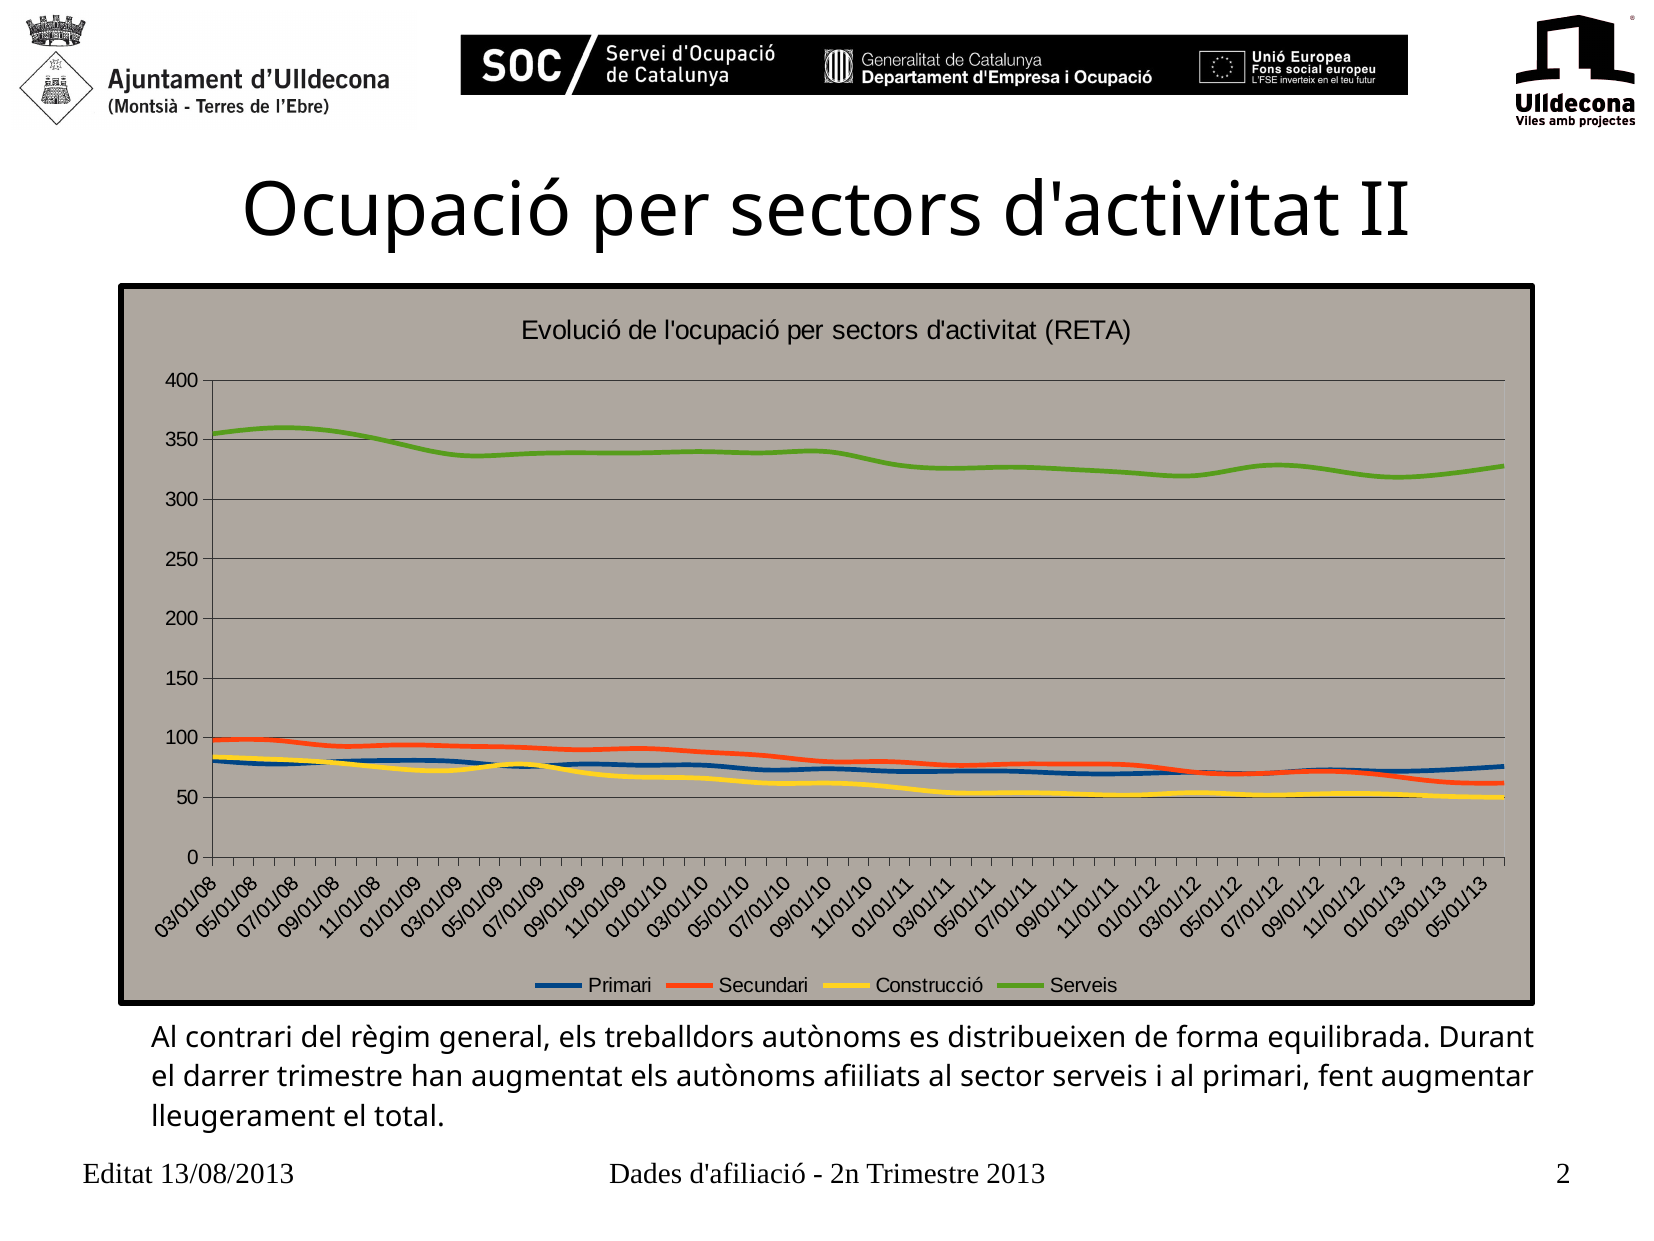

# Ocupació per sectors d'activitat II
### Chart: Evolució de l'ocupació per sectors d'activitat (RETA)
| Category | Primari | Secundari | Construcció | Serveis |
|---|---|---|---|---|
| 39538 | 81.0 | 98.0 | 84.0 | 355.0 |
| 39629 | 78.0 | 98.0 | 82.0 | 360.0 |
| 39721 | 80.0 | 93.0 | 79.0 | 357.0 |
| 39813 | 81.0 | 94.0 | 74.0 | 347.0 |
| 39903 | 80.0 | 93.0 | 73.0 | 337.0 |
| 39994 | 76.0 | 92.0 | 78.0 | 338.0 |
| 40086 | 78.0 | 90.0 | 71.0 | 339.0 |
| 40178 | 77.0 | 91.0 | 67.0 | 339.0 |
| 40268 | 77.0 | 88.0 | 66.0 | 340.0 |
| 40359 | 73.0 | 85.0 | 62.0 | 339.0 |
| 40451 | 74.0 | 80.0 | 62.0 | 340.0 |
| 40543 | 72.0 | 80.0 | 59.0 | 330.0 |
| 40633 | 72.0 | 77.0 | 54.0 | 326.0 |
| 40724 | 72.0 | 78.0 | 54.0 | 327.0 |
| 40816 | 70.0 | 78.0 | 53.0 | 325.0 |
| 40908 | 70.0 | 77.0 | 52.0 | 322.0 |
| 40999 | 71.0 | 71.0 | 54.0 | 320.0 |
| 41090 | 70.0 | 70.0 | 52.0 | 328.0 |
| 41182 | 73.0 | 72.0 | 53.0 | 326.0 |
| 41274 | 72.0 | 69.0 | 53.0 | 319.0 |
| 41364 | 73.0 | 63.0 | 51.0 | 321.0 |
| 41455 | 76.0 | 62.0 | 50.0 | 328.0 |Al contrari del règim general, els treballdors autònoms es distribueixen de forma equilibrada. Durant el darrer trimestre han augmentat els autònoms afiiliats al sector serveis i al primari, fent augmentar lleugerament el total.
Editat 13/08/2013
Dades d'afiliació - 2n Trimestre 2013
2